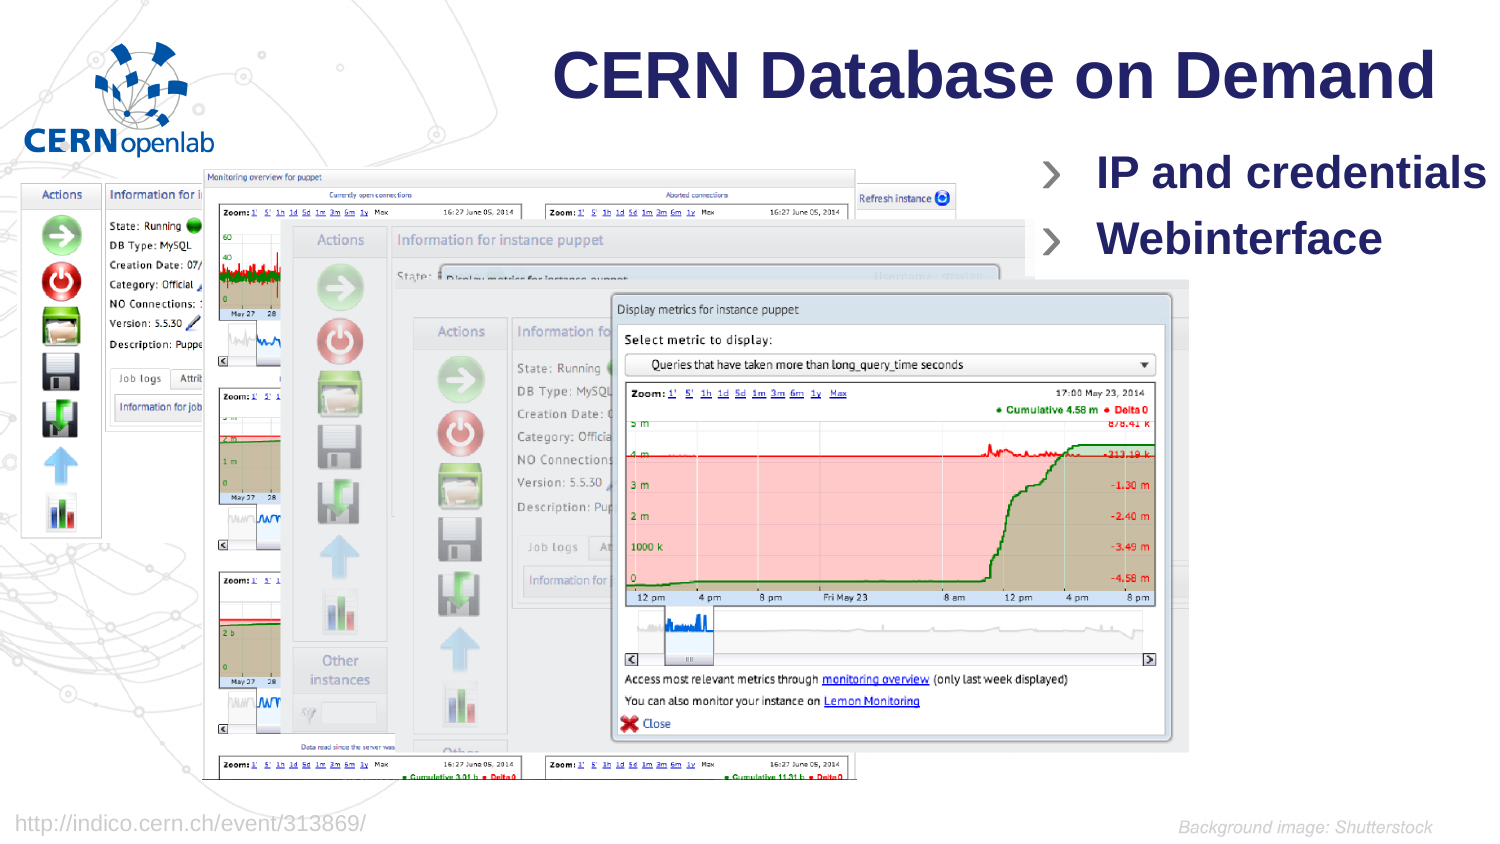

CERN Database on Demand
# IP and credentials
Webinterface
http://indico.cern.ch/event/313869/